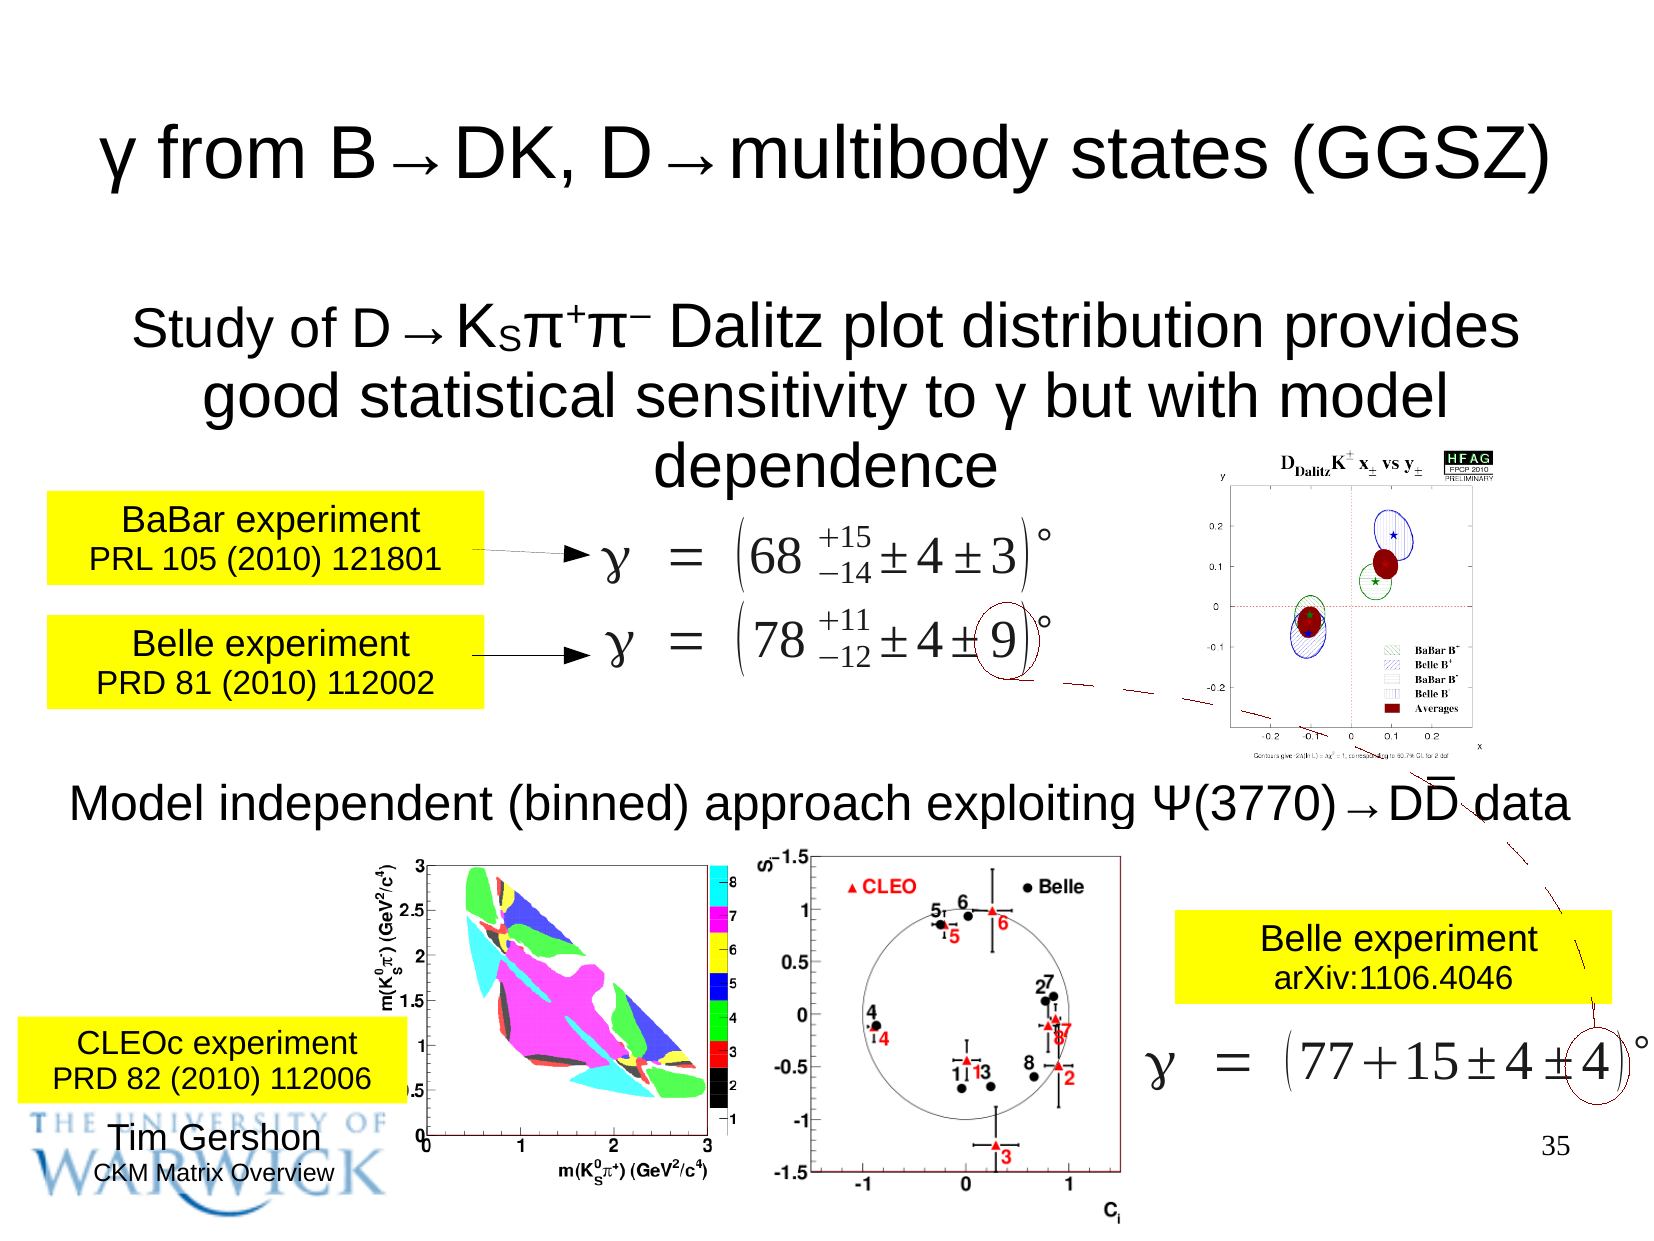

# γ from B→DK, D→multibody states (GGSZ)
Study of D→KSπ+π– Dalitz plot distribution provides good statistical sensitivity to γ but with model dependence
 BaBar experiment
PRL 105 (2010) 121801
 Belle experiment
PRD 81 (2010) 112002
–
Model independent (binned) approach exploiting Ψ(3770)→DD data
 Belle experiment
arXiv:1106.4046
 CLEOc experiment
PRD 82 (2010) 112006
Tim Gershon
CKM Matrix Overview
35